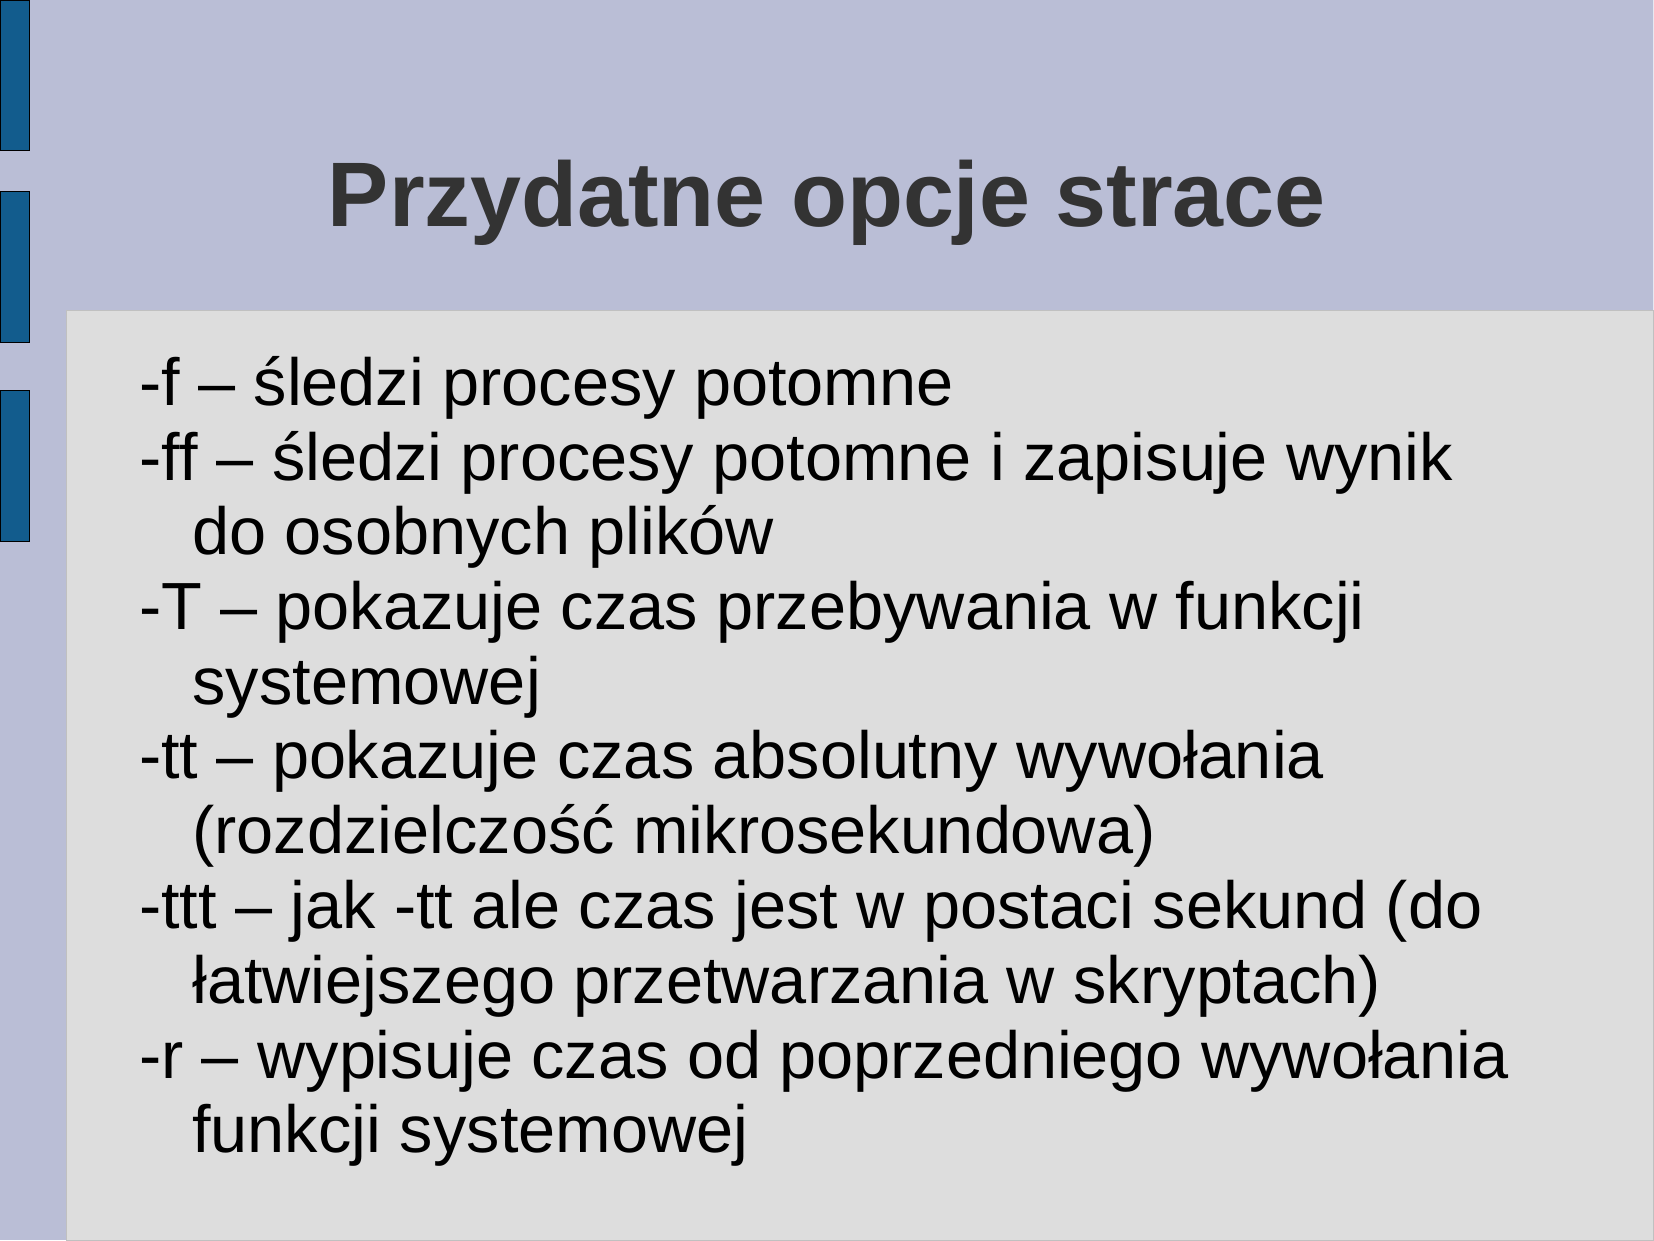

# Przydatne opcje strace
-f – śledzi procesy potomne
-ff – śledzi procesy potomne i zapisuje wynik do osobnych plików
-T – pokazuje czas przebywania w funkcji systemowej
-tt – pokazuje czas absolutny wywołania (rozdzielczość mikrosekundowa)
-ttt – jak -tt ale czas jest w postaci sekund (do łatwiejszego przetwarzania w skryptach)
-r – wypisuje czas od poprzedniego wywołania funkcji systemowej